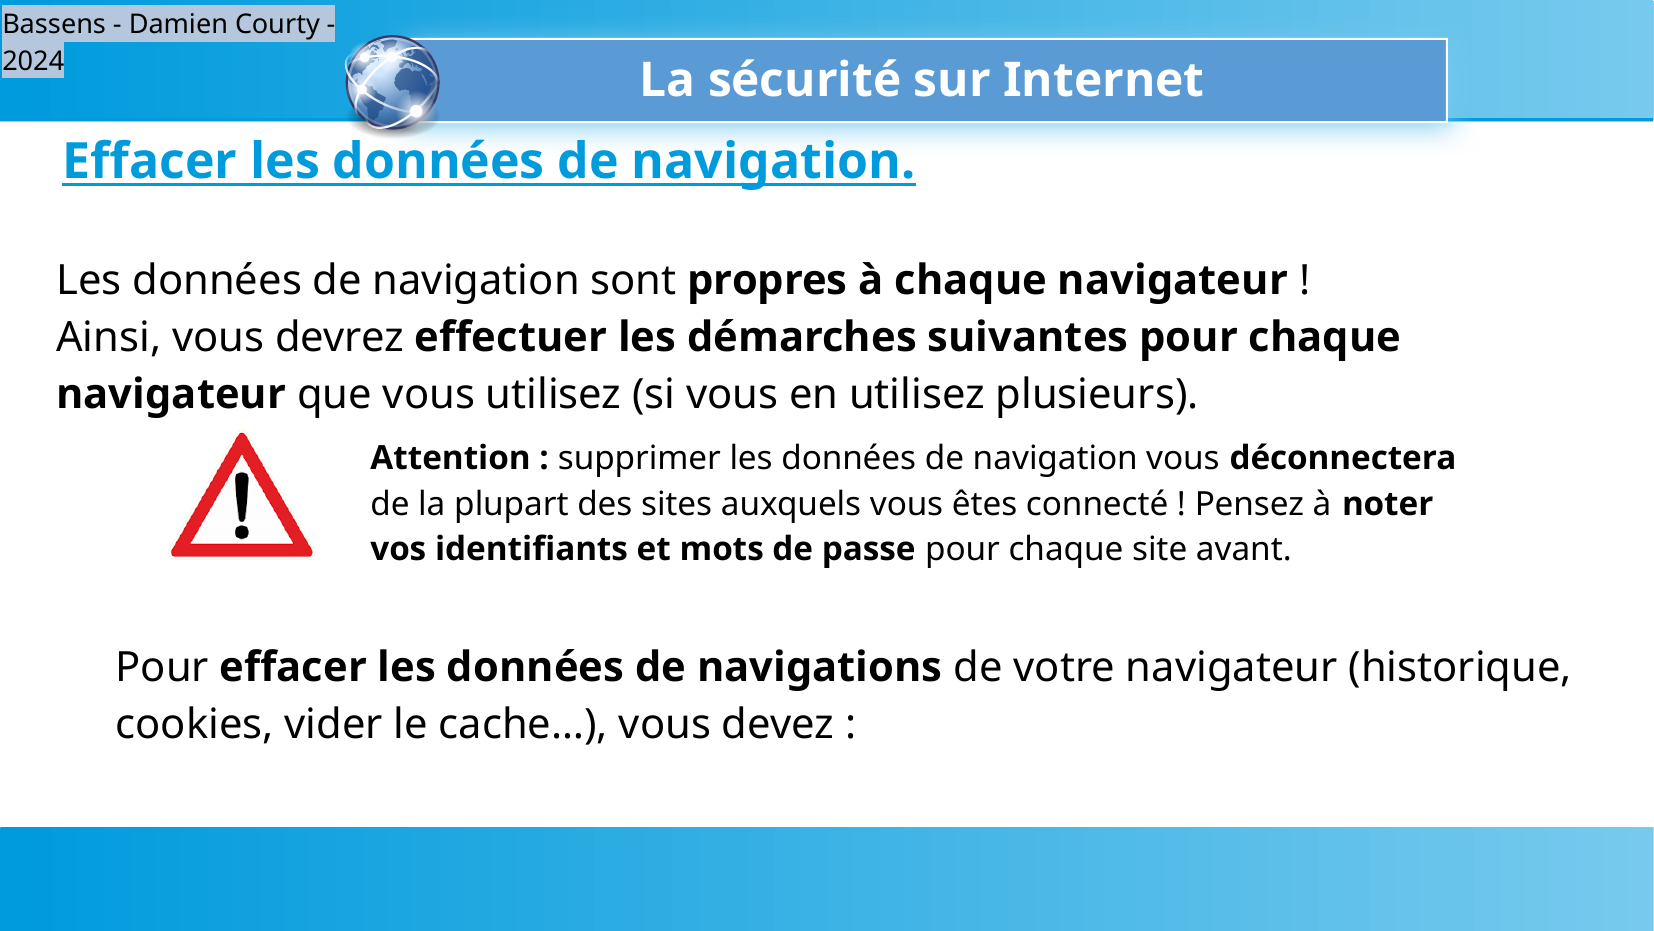

Bassens - Damien Courty - 2024
La sécurité sur Internet
Effacer les données de navigation.
Les données de navigation sont propres à chaque navigateur !
Ainsi, vous devrez effectuer les démarches suivantes pour chaque navigateur que vous utilisez (si vous en utilisez plusieurs).
Attention : supprimer les données de navigation vous déconnectera de la plupart des sites auxquels vous êtes connecté ! Pensez à noter vos identifiants et mots de passe pour chaque site avant.
Pour effacer les données de navigations de votre navigateur (historique, cookies, vider le cache…), vous devez :